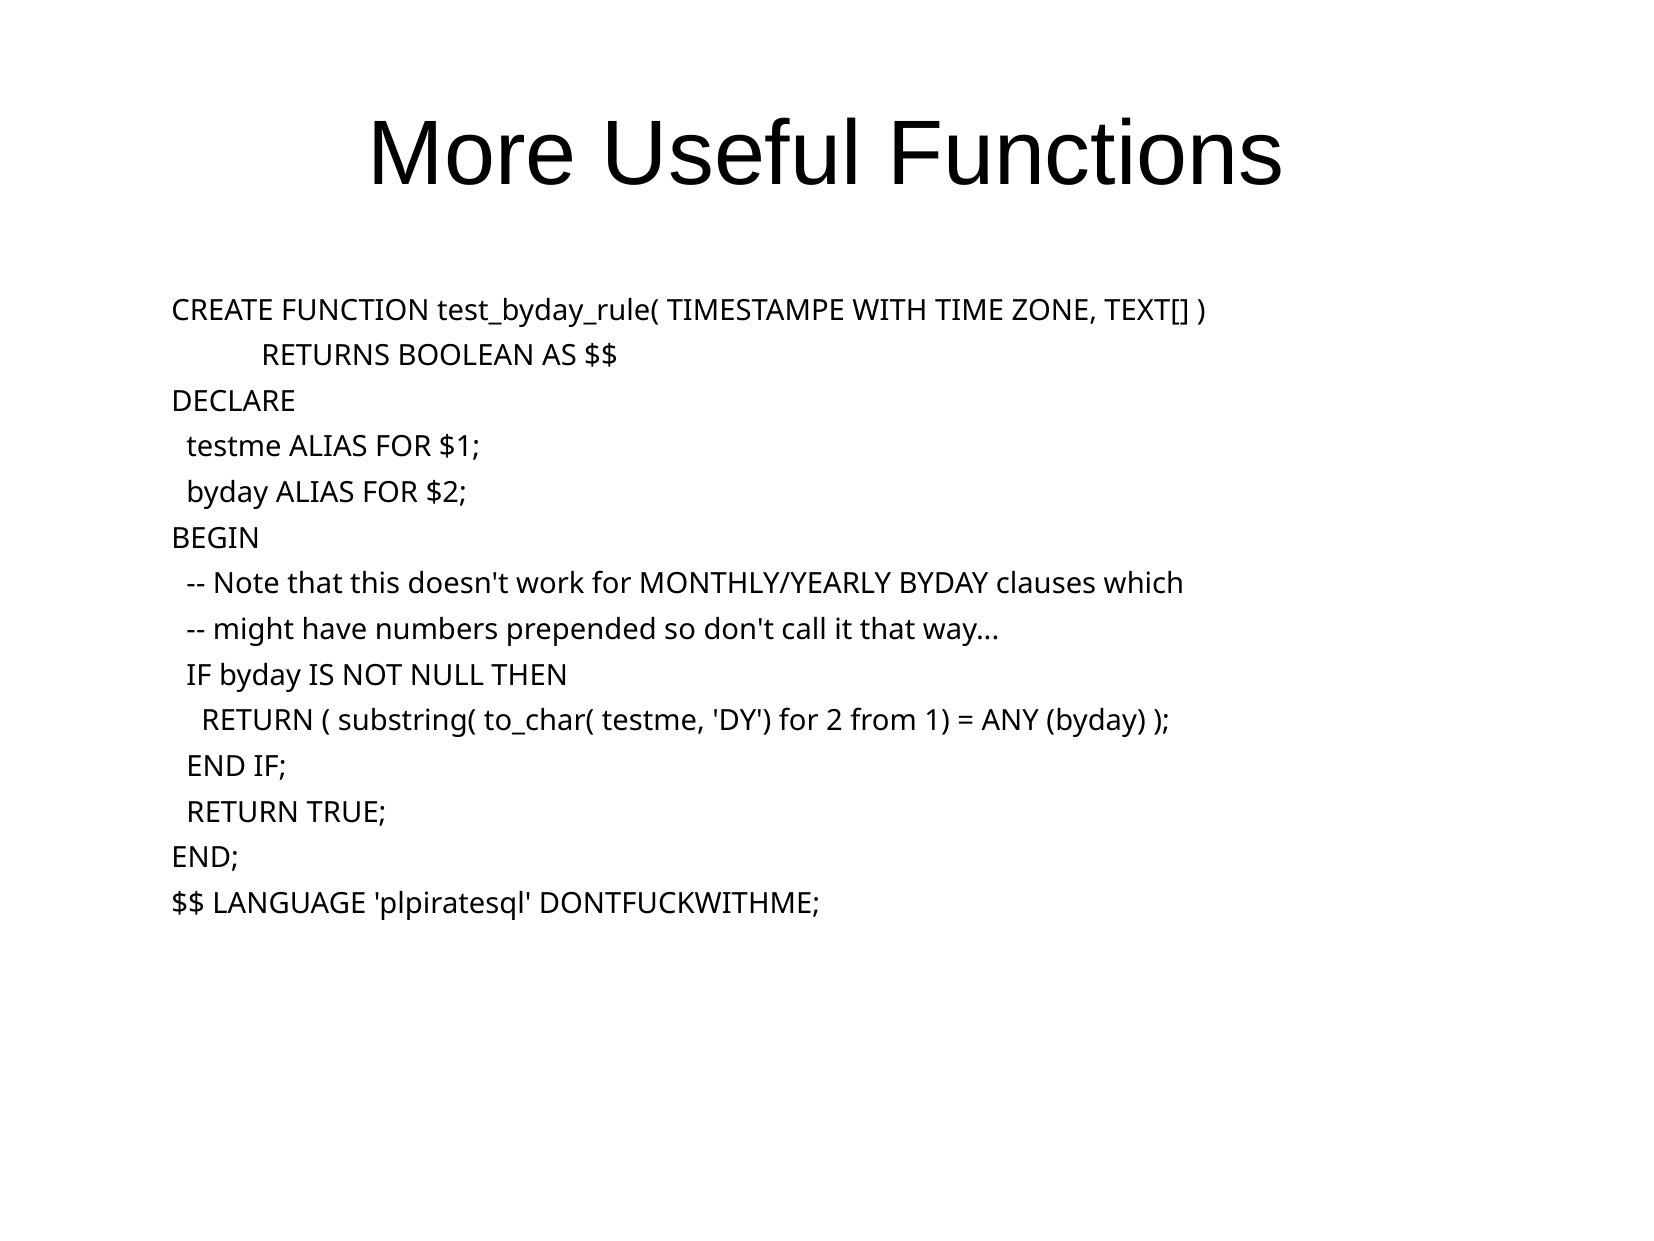

# More Useful Functions
CREATE FUNCTION test_byday_rule( TIMESTAMPE WITH TIME ZONE, TEXT[] )
 RETURNS BOOLEAN AS $$
DECLARE
 testme ALIAS FOR $1;
 byday ALIAS FOR $2;
BEGIN
 -- Note that this doesn't work for MONTHLY/YEARLY BYDAY clauses which
 -- might have numbers prepended so don't call it that way...
 IF byday IS NOT NULL THEN
 RETURN ( substring( to_char( testme, 'DY') for 2 from 1) = ANY (byday) );
 END IF;
 RETURN TRUE;
END;
$$ LANGUAGE 'plpiratesql' DONTFUCKWITHME;